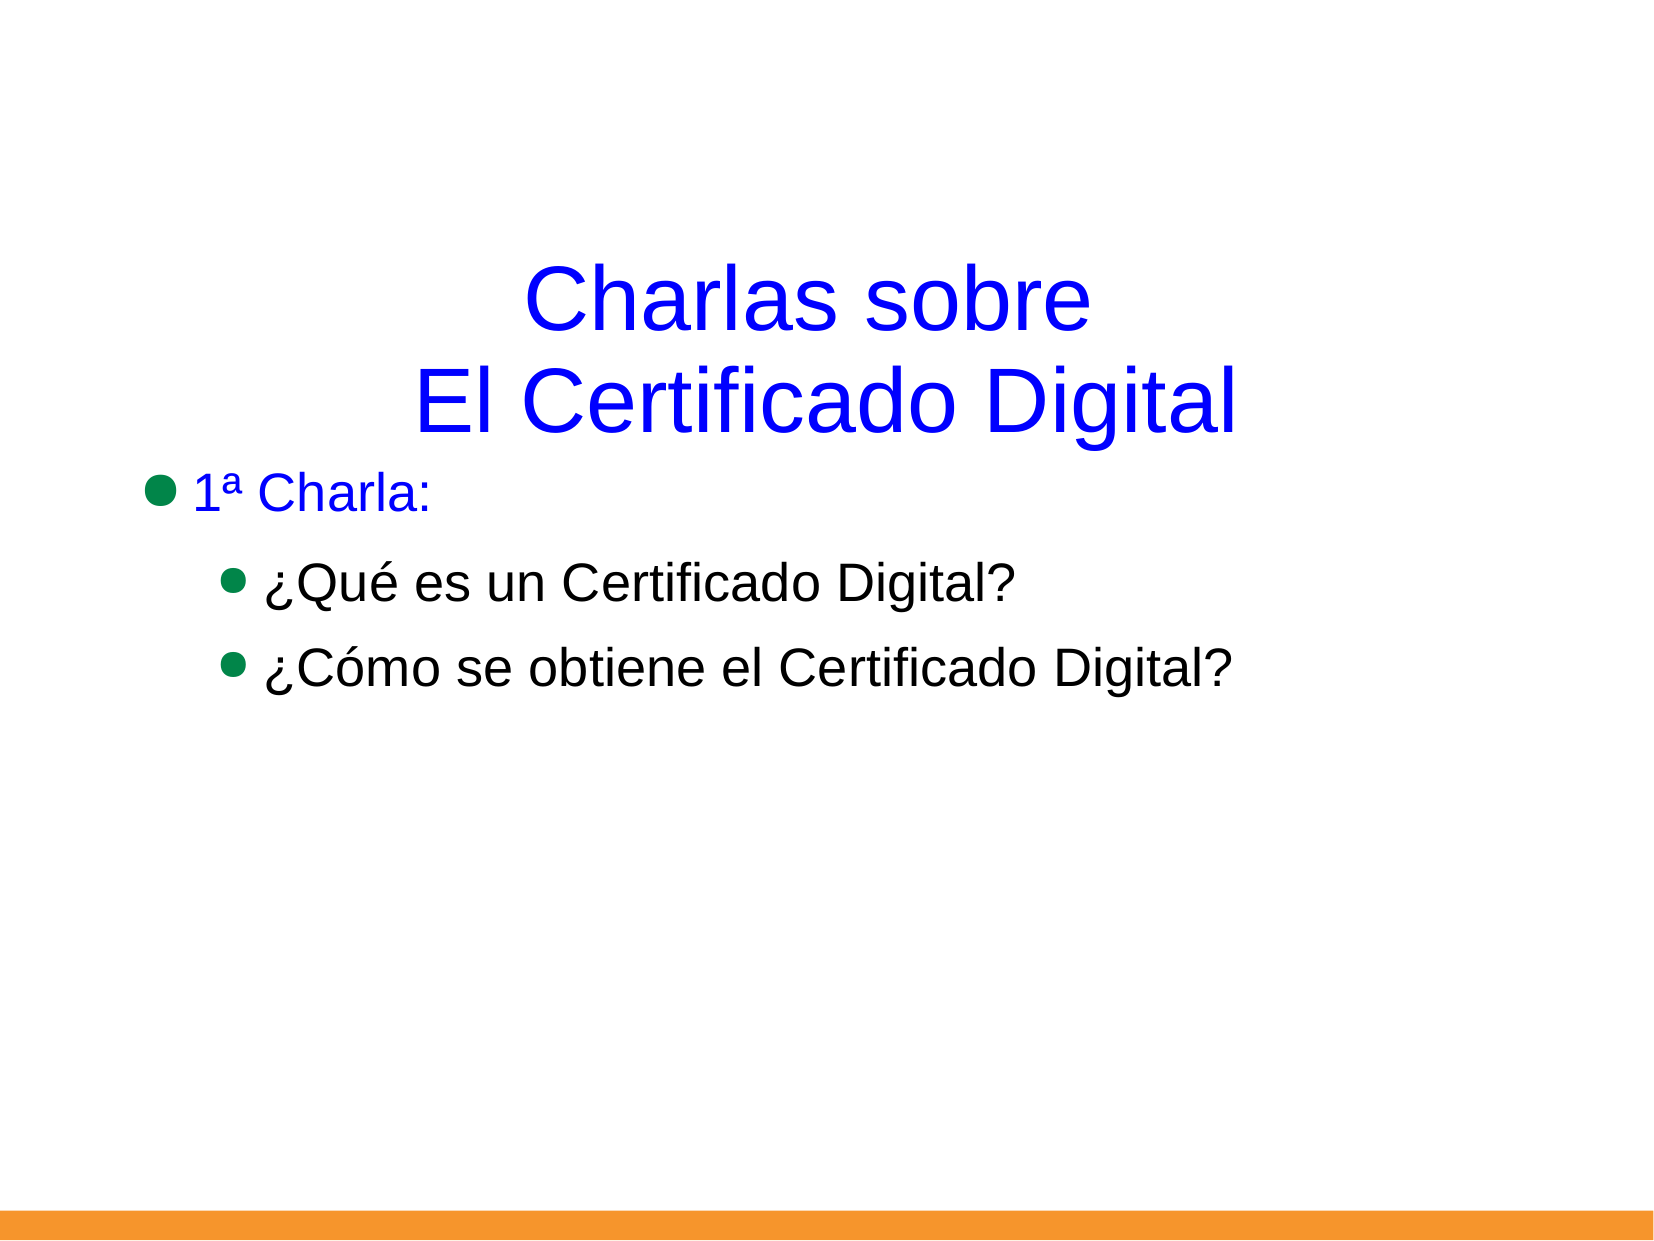

# Charlas sobre El Certificado Digital
1ª Charla:
¿Qué es un Certificado Digital?
¿Cómo se obtiene el Certificado Digital?